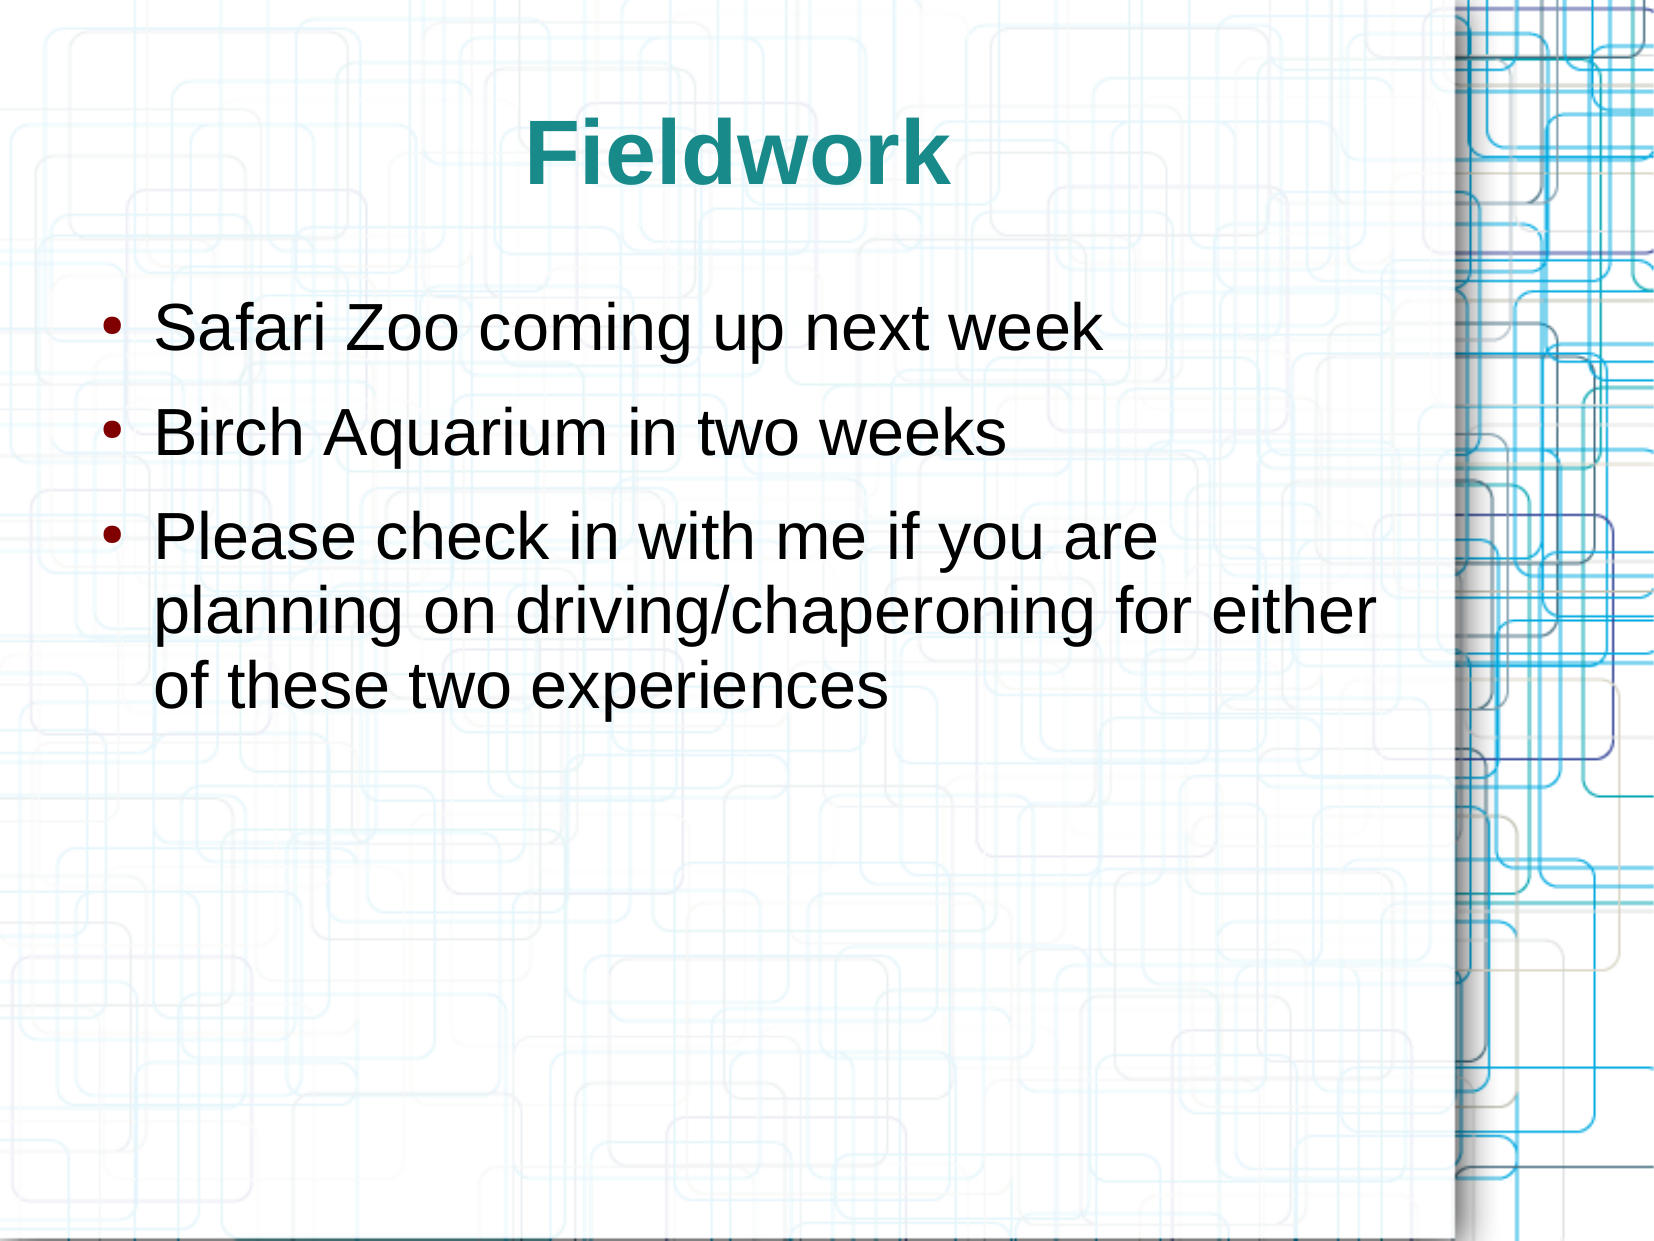

# Fieldwork
Safari Zoo coming up next week
Birch Aquarium in two weeks
Please check in with me if you are planning on driving/chaperoning for either of these two experiences